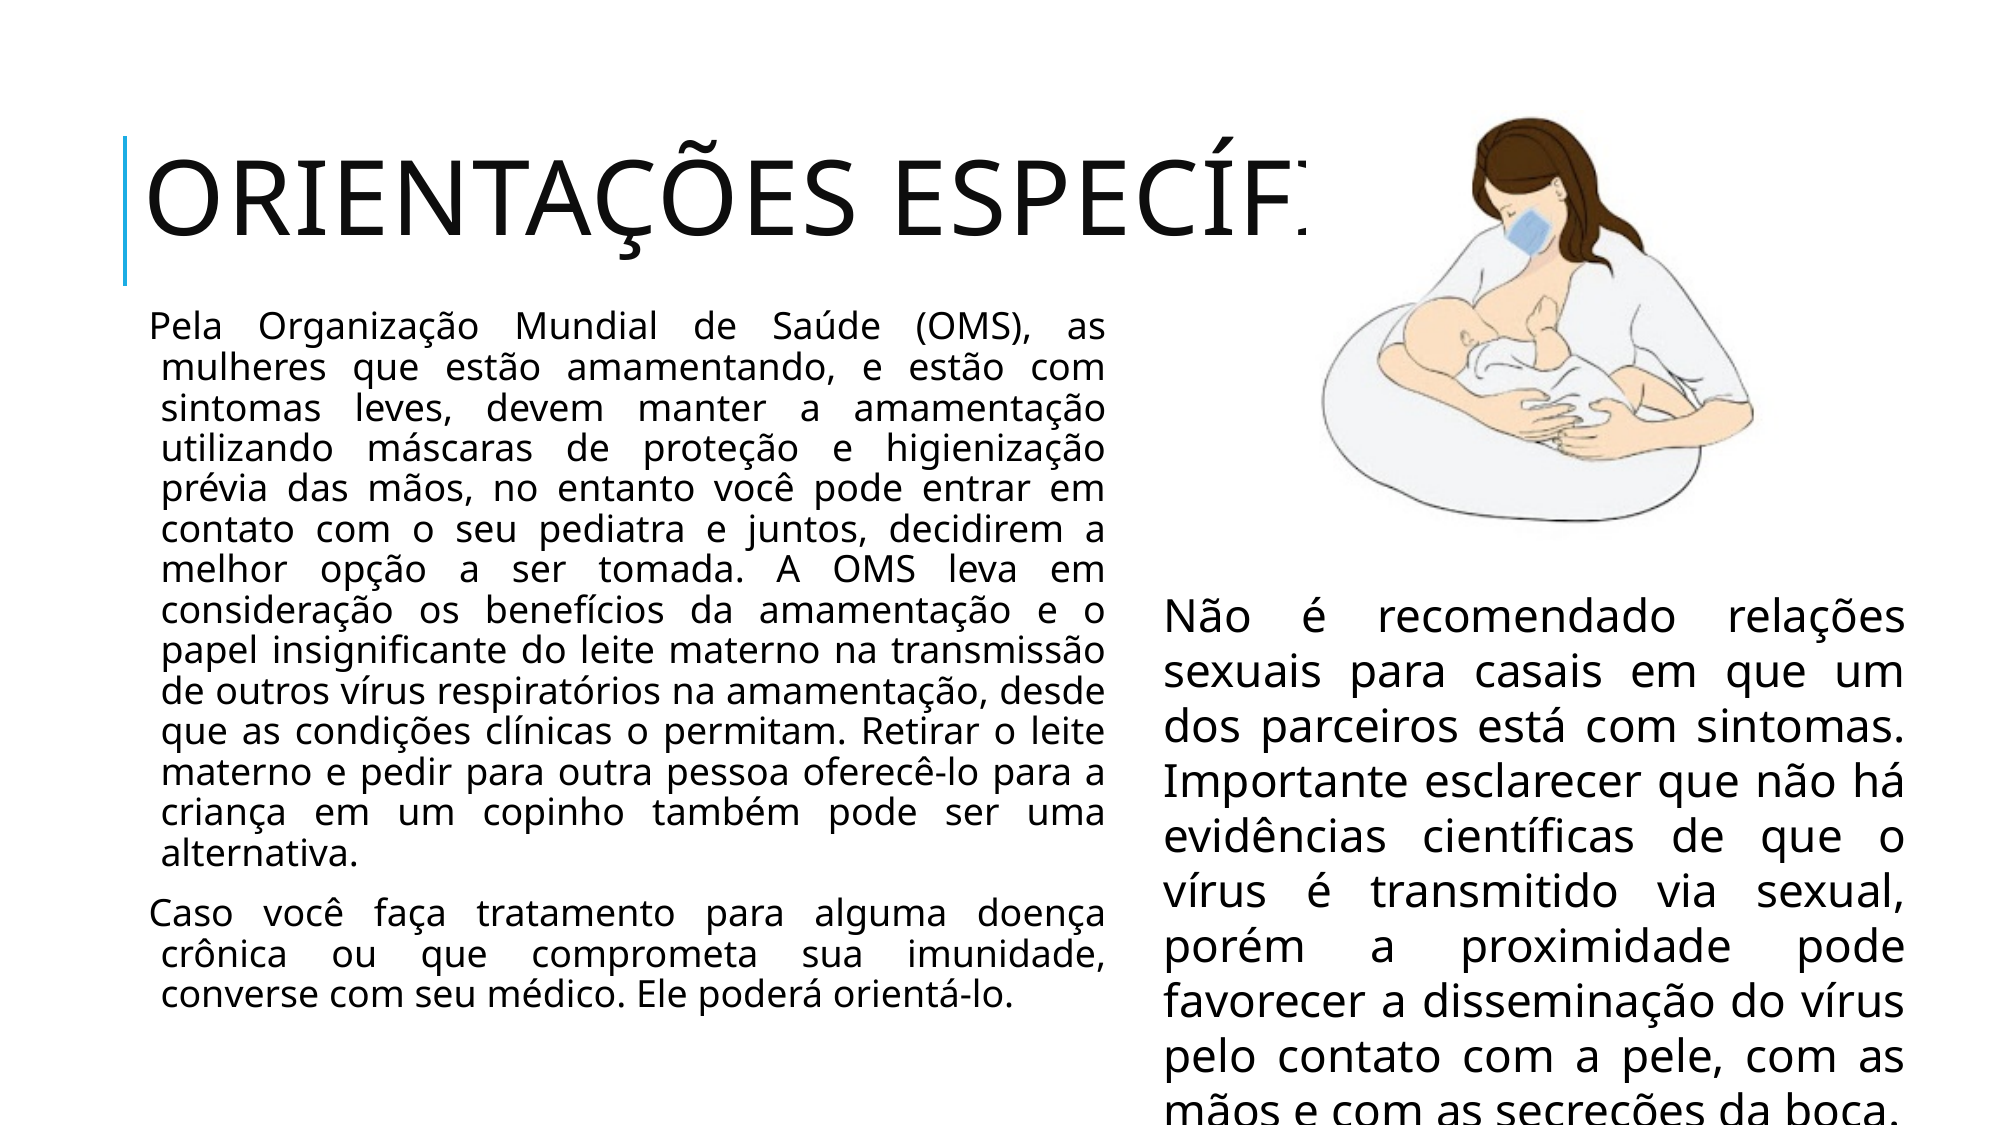

# ORIENTAÇÕES ESPECÍFICAS
Pela Organização Mundial de Saúde (OMS), as mulheres que estão amamentando, e estão com sintomas leves, devem manter a amamentação utilizando máscaras de proteção e higienização prévia das mãos, no entanto você pode entrar em contato com o seu pediatra e juntos, decidirem a melhor opção a ser tomada. A OMS leva em consideração os benefícios da amamentação e o papel insignificante do leite materno na transmissão de outros vírus respiratórios na amamentação, desde que as condições clínicas o permitam. Retirar o leite materno e pedir para outra pessoa oferecê-lo para a criança em um copinho também pode ser uma alternativa.
Caso você faça tratamento para alguma doença crônica ou que comprometa sua imunidade, converse com seu médico. Ele poderá orientá-lo.
Não é recomendado relações sexuais para casais em que um dos parceiros está com sintomas. Importante esclarecer que não há evidências científicas de que o vírus é transmitido via sexual, porém a proximidade pode favorecer a disseminação do vírus pelo contato com a pele, com as mãos e com as secreções da boca.